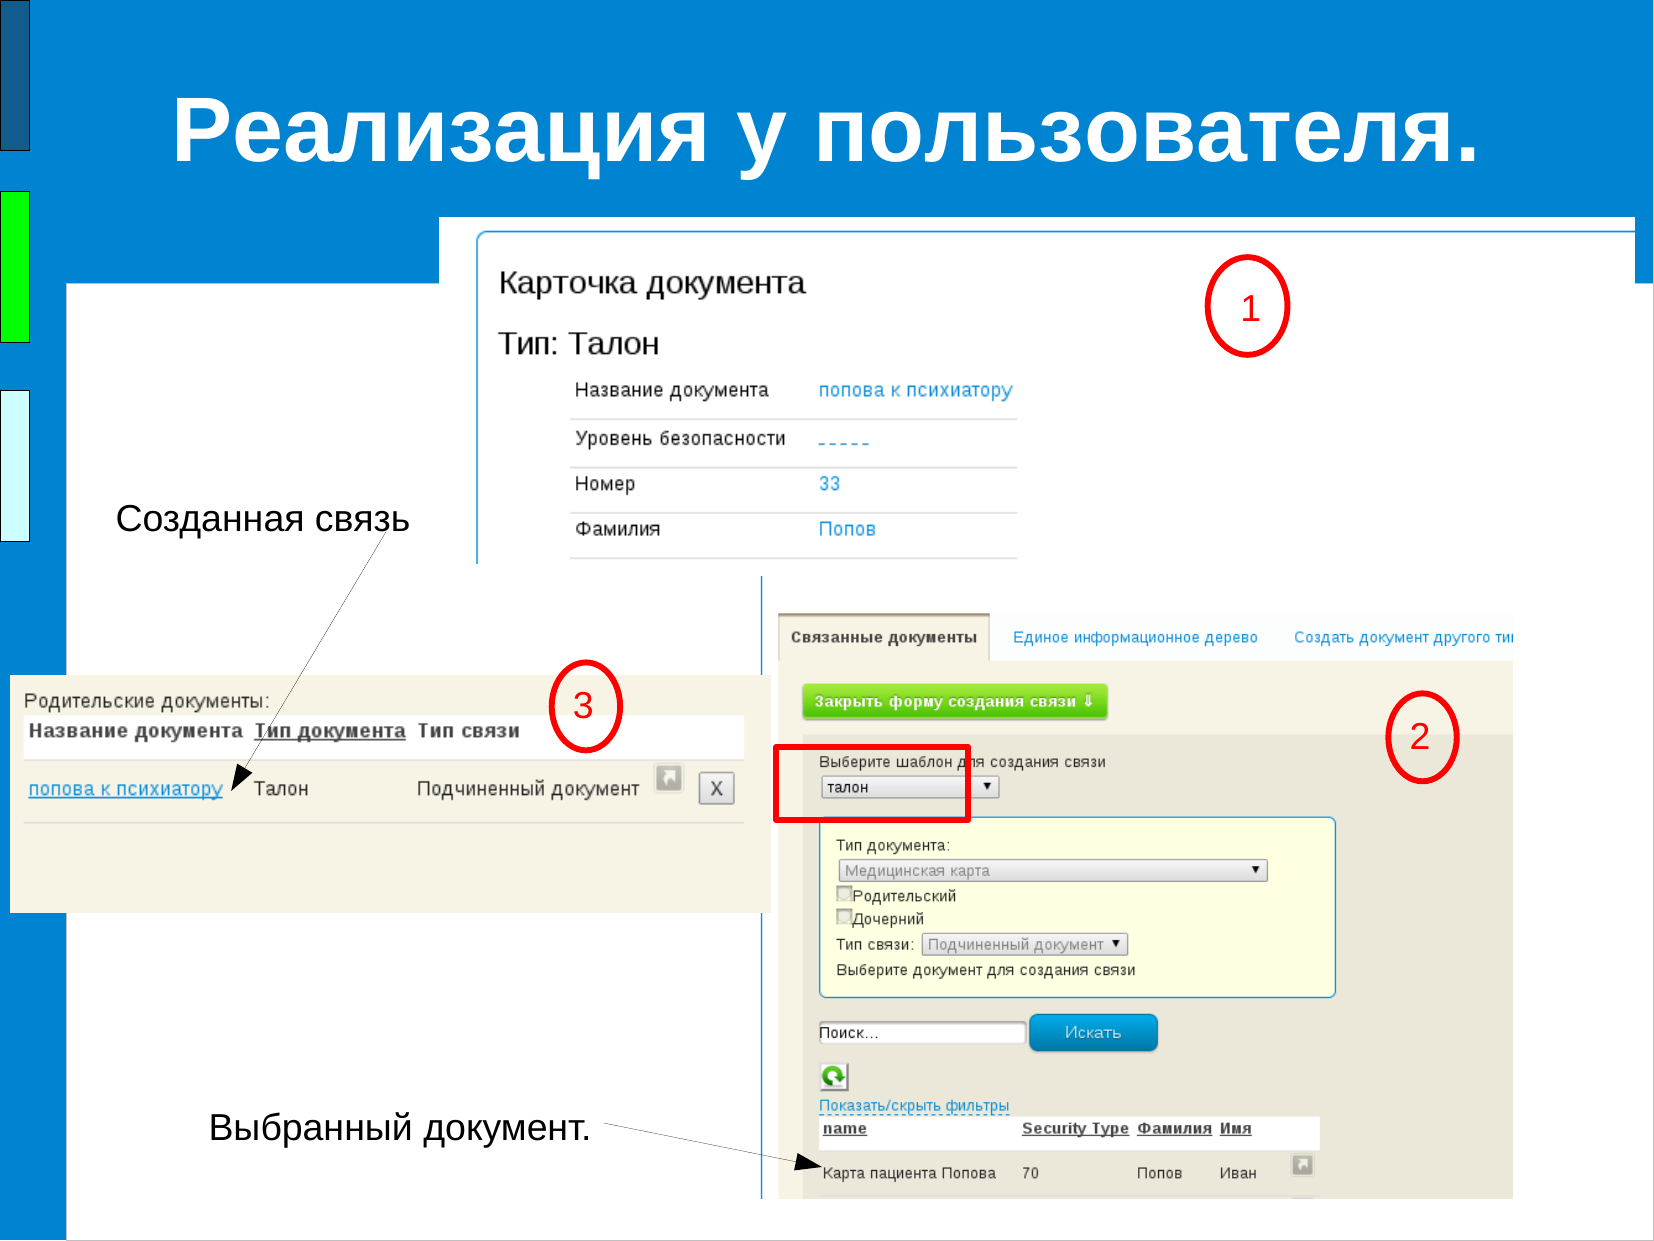

# Реализация у пользователя.
1
Созданная связь
3
2
Выбранный документ.
ООО "Альфа-Интегрум", 2013г.